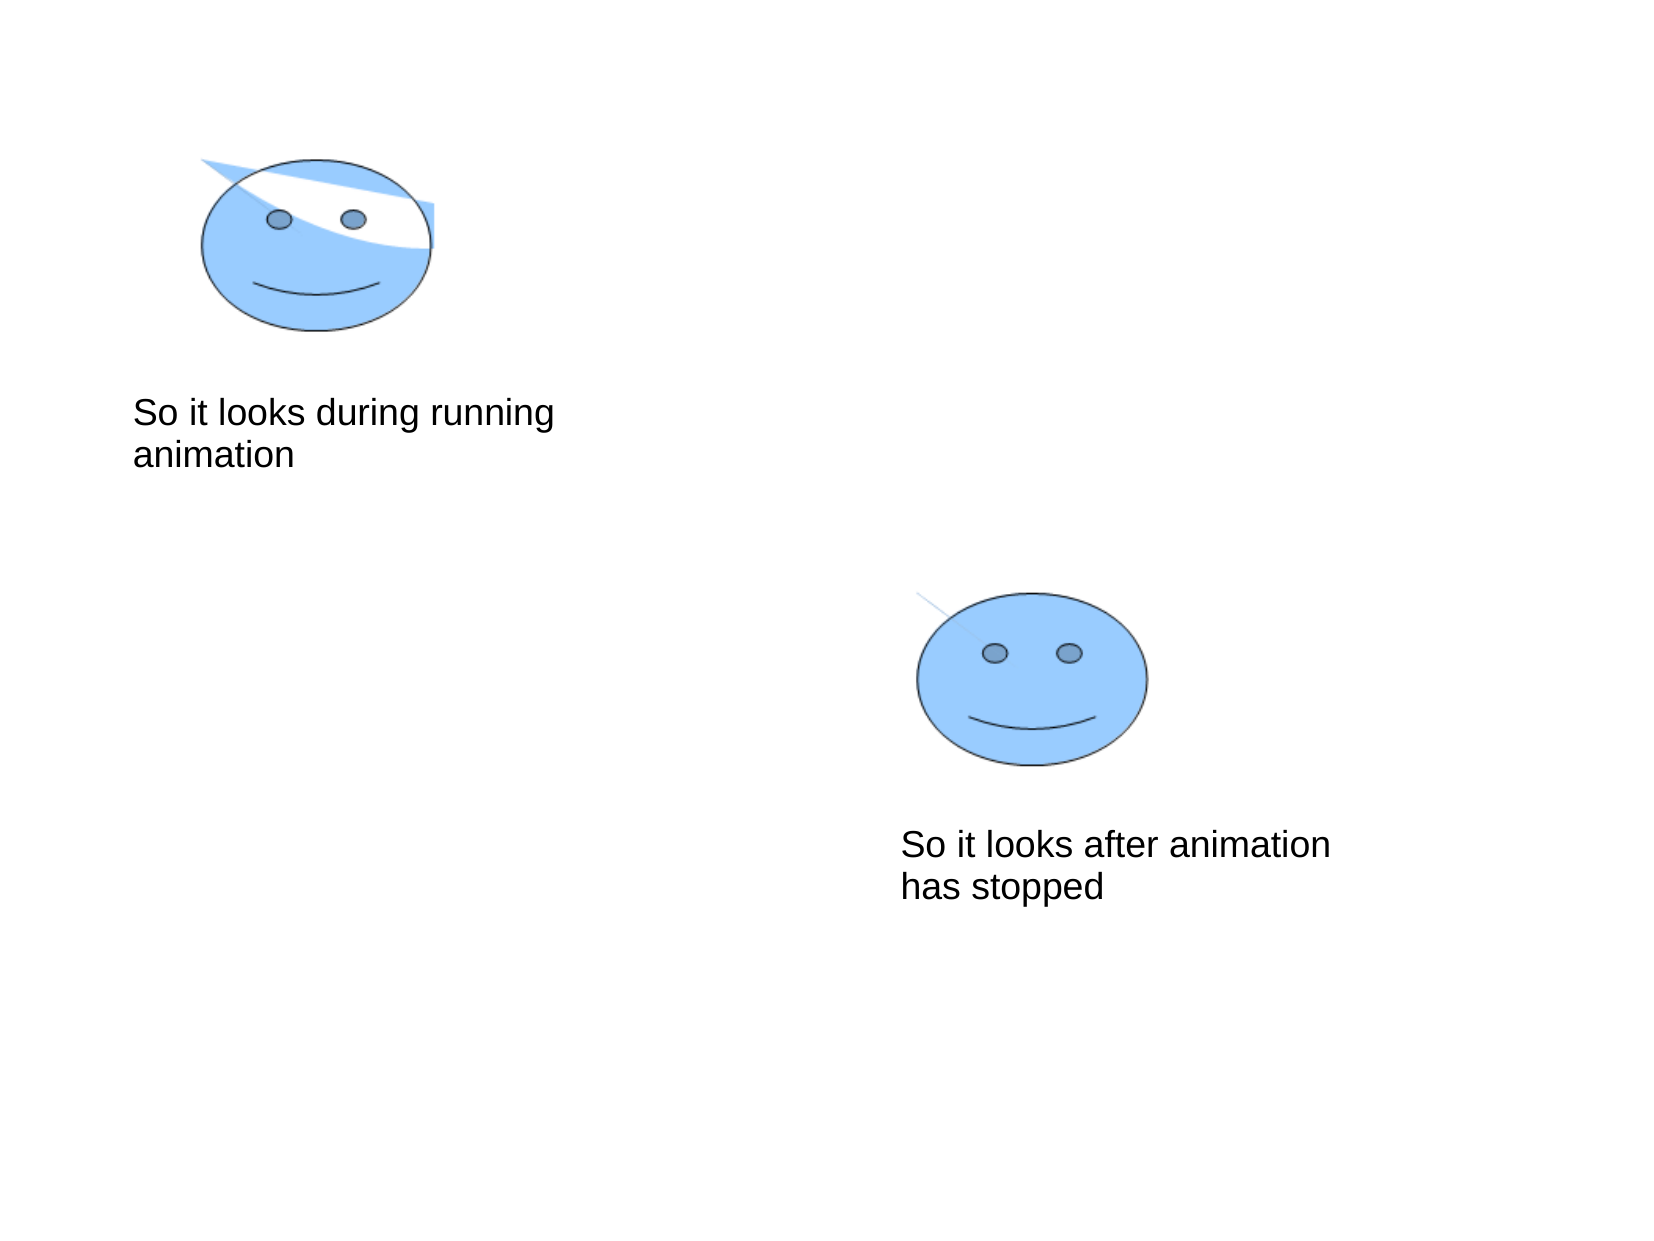

So it looks during running animation
So it looks after animation has stopped